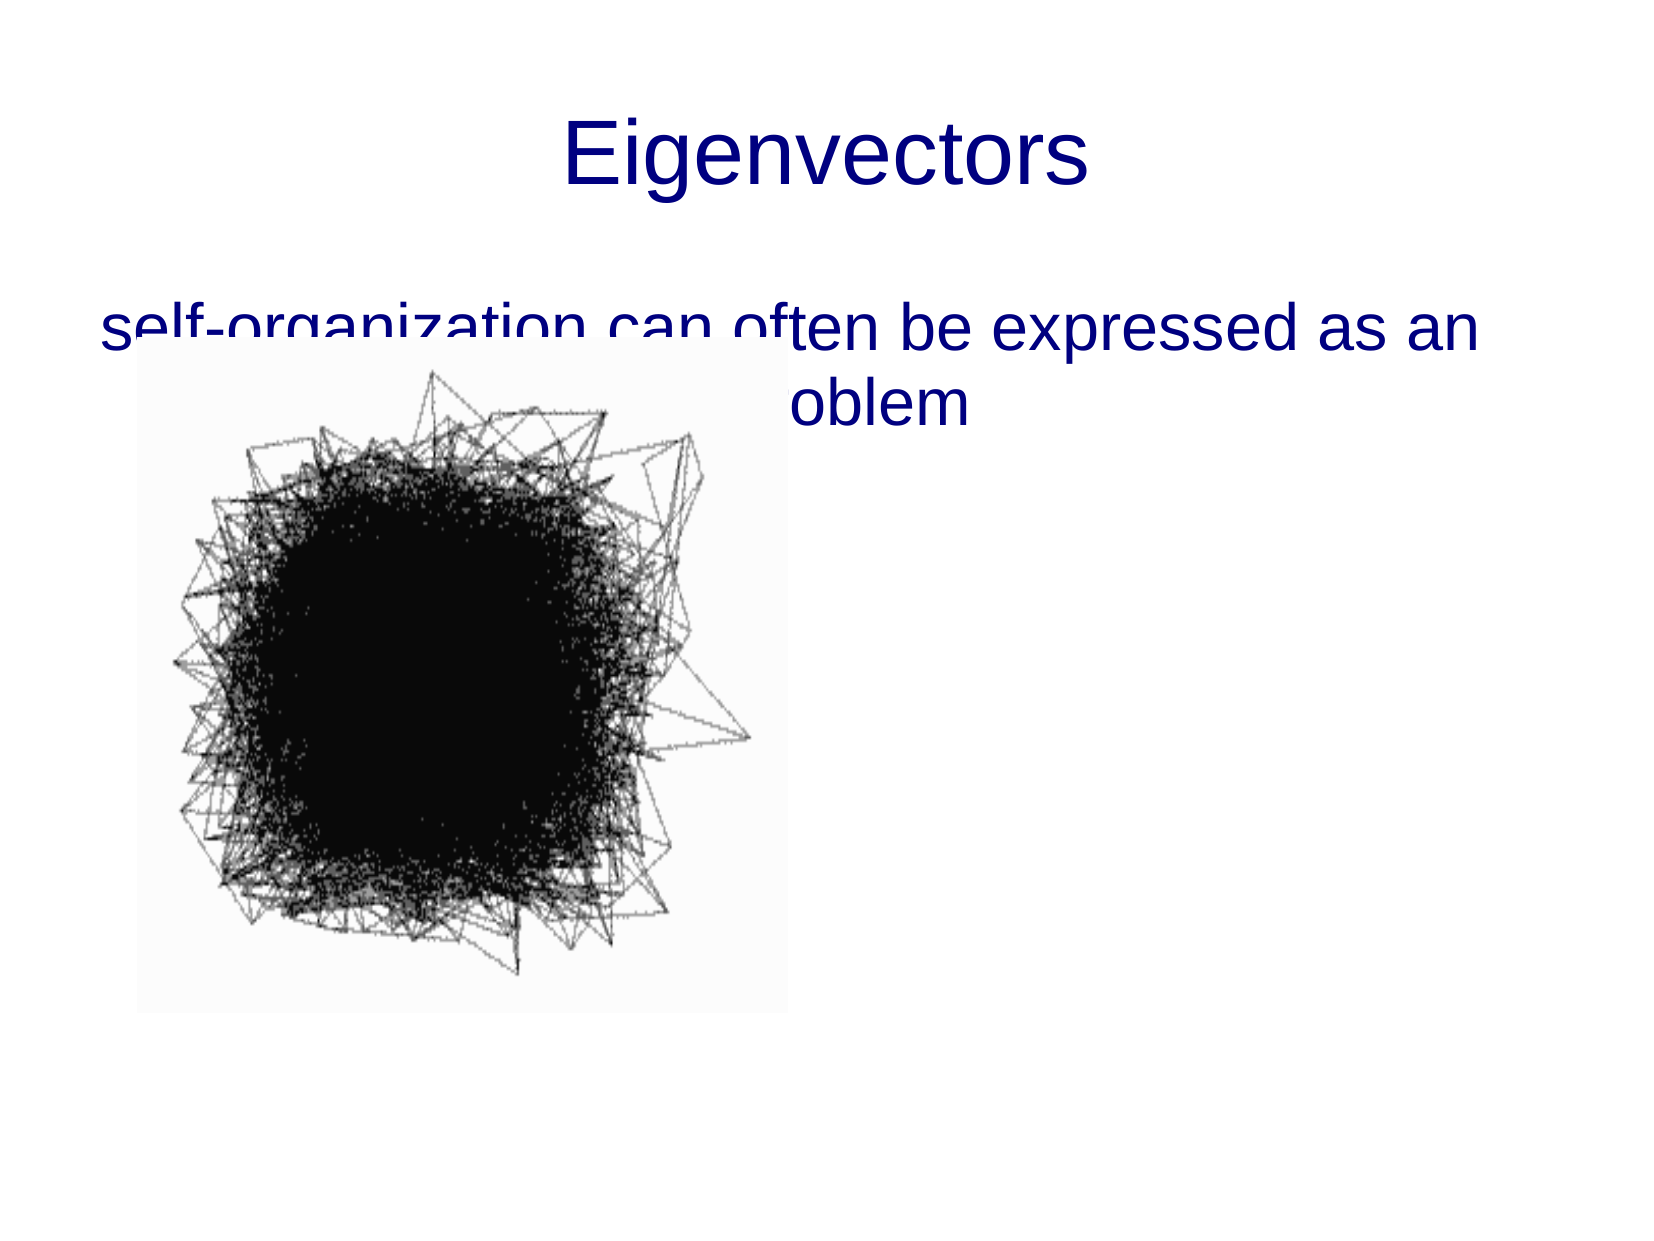

# Eigenvectors
self-organization can often be expressed as an eigenvector finding problem
PageRank
Graph layout
trust management
virtual coordinates